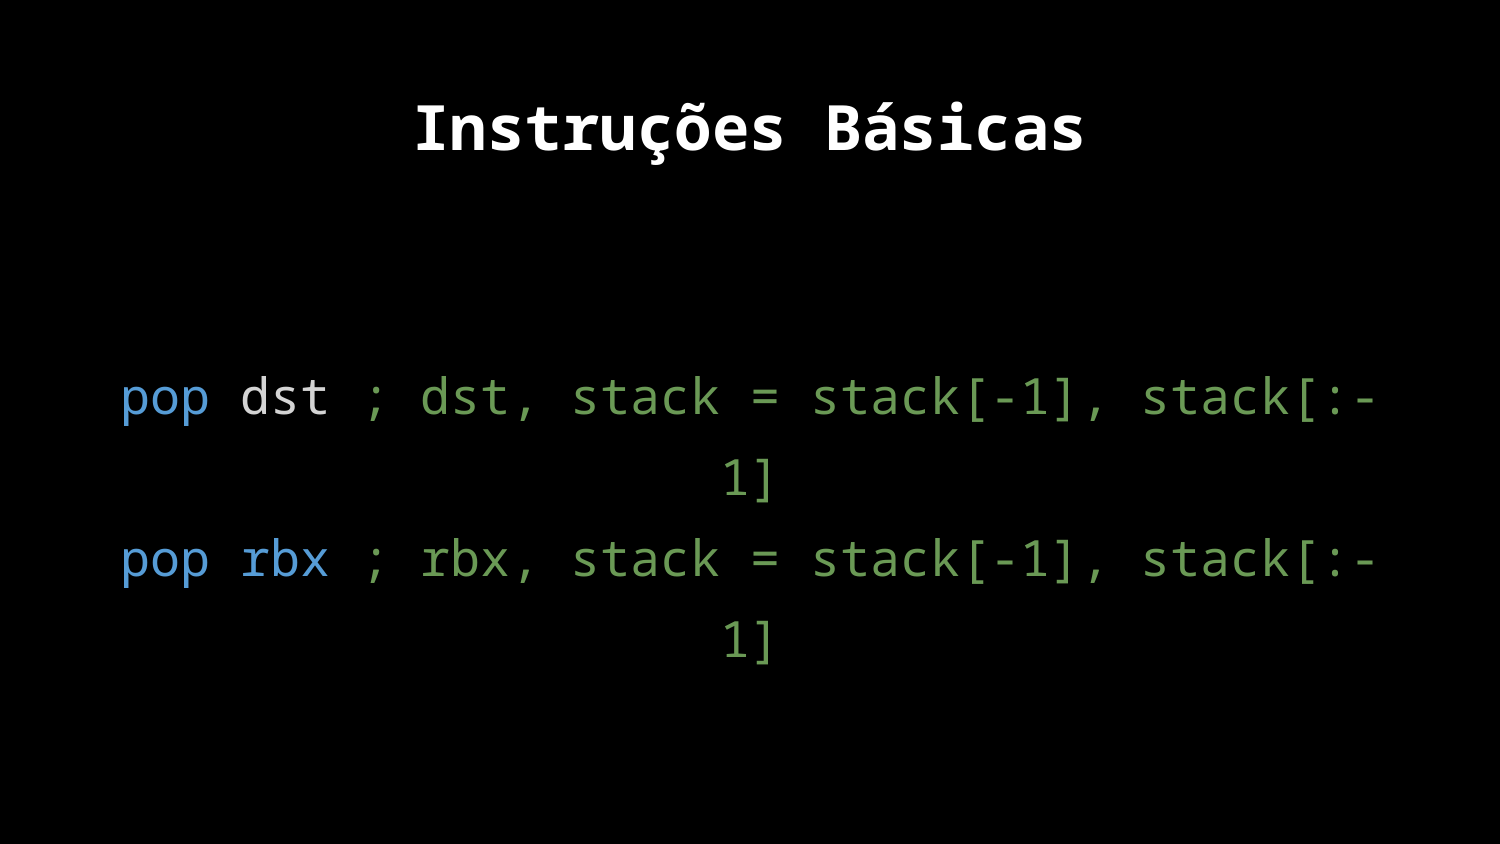

# Instruções Básicas
pop dst ; dst, stack = stack[-1], stack[:-1]
pop rbx ; rbx, stack = stack[-1], stack[:-1]